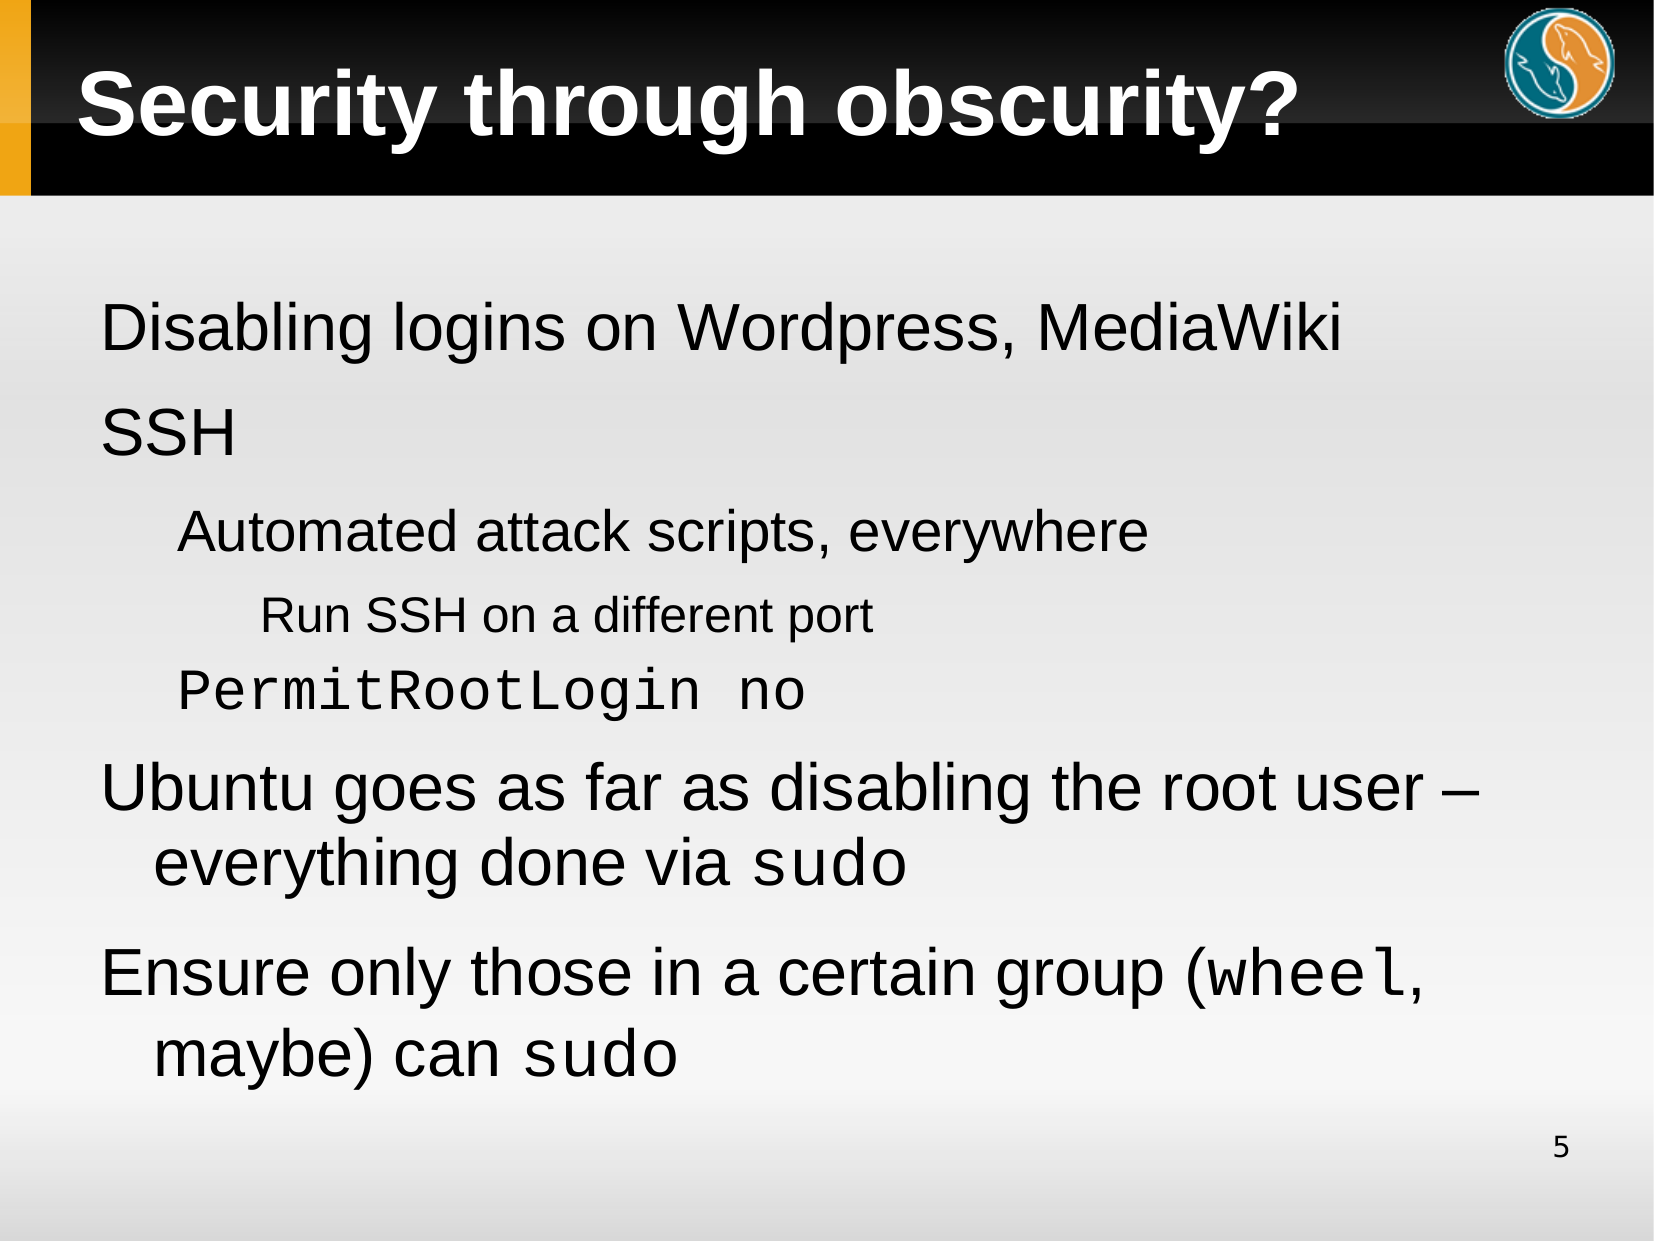

# Security through obscurity?
Disabling logins on Wordpress, MediaWiki
SSH
Automated attack scripts, everywhere
Run SSH on a different port
PermitRootLogin no
Ubuntu goes as far as disabling the root user – everything done via sudo
Ensure only those in a certain group (wheel, maybe) can sudo
5